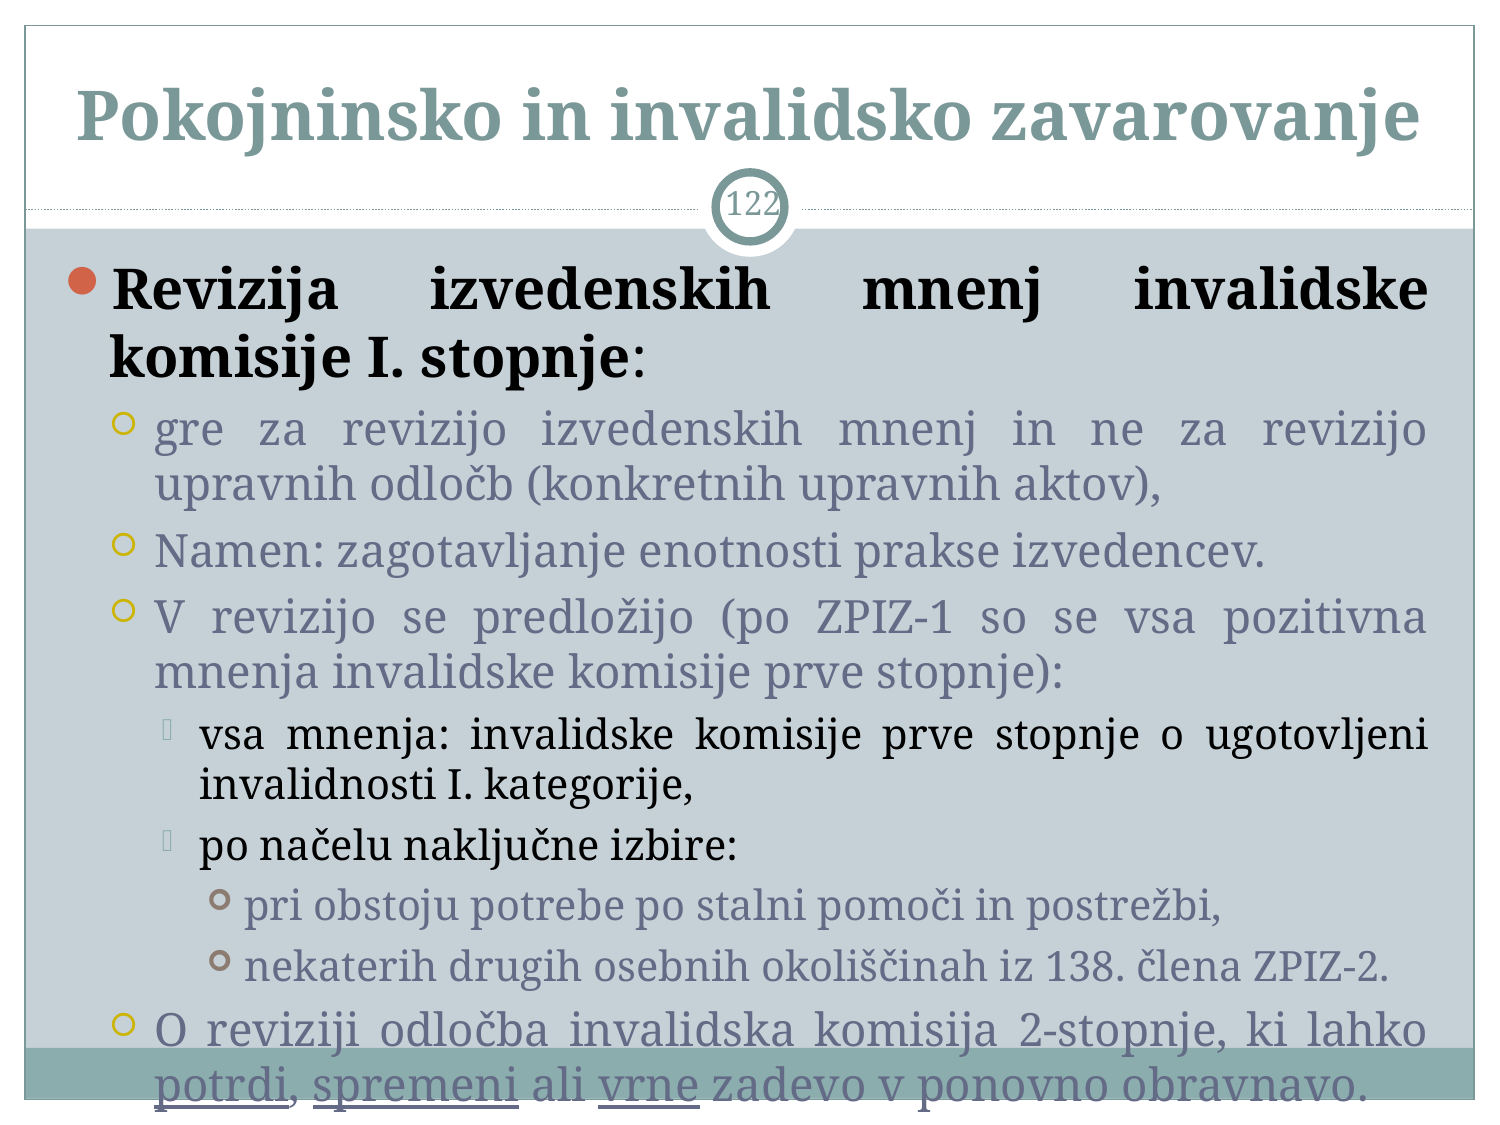

# Pokojninsko in invalidsko zavarovanje
Revizija izvedenskih mnenj invalidske komisije I. stopnje:
gre za revizijo izvedenskih mnenj in ne za revizijo upravnih odločb (konkretnih upravnih aktov),
Namen: zagotavljanje enotnosti prakse izvedencev.
V revizijo se predložijo (po ZPIZ-1 so se vsa pozitivna mnenja invalidske komisije prve stopnje):
vsa mnenja: invalidske komisije prve stopnje o ugotovljeni invalidnosti I. kategorije,
po načelu naključne izbire:
pri obstoju potrebe po stalni pomoči in postrežbi,
nekaterih drugih osebnih okoliščinah iz 138. člena ZPIZ-2.
O reviziji odločba invalidska komisija 2-stopnje, ki lahko potrdi, spremeni ali vrne zadevo v ponovno obravnavo.